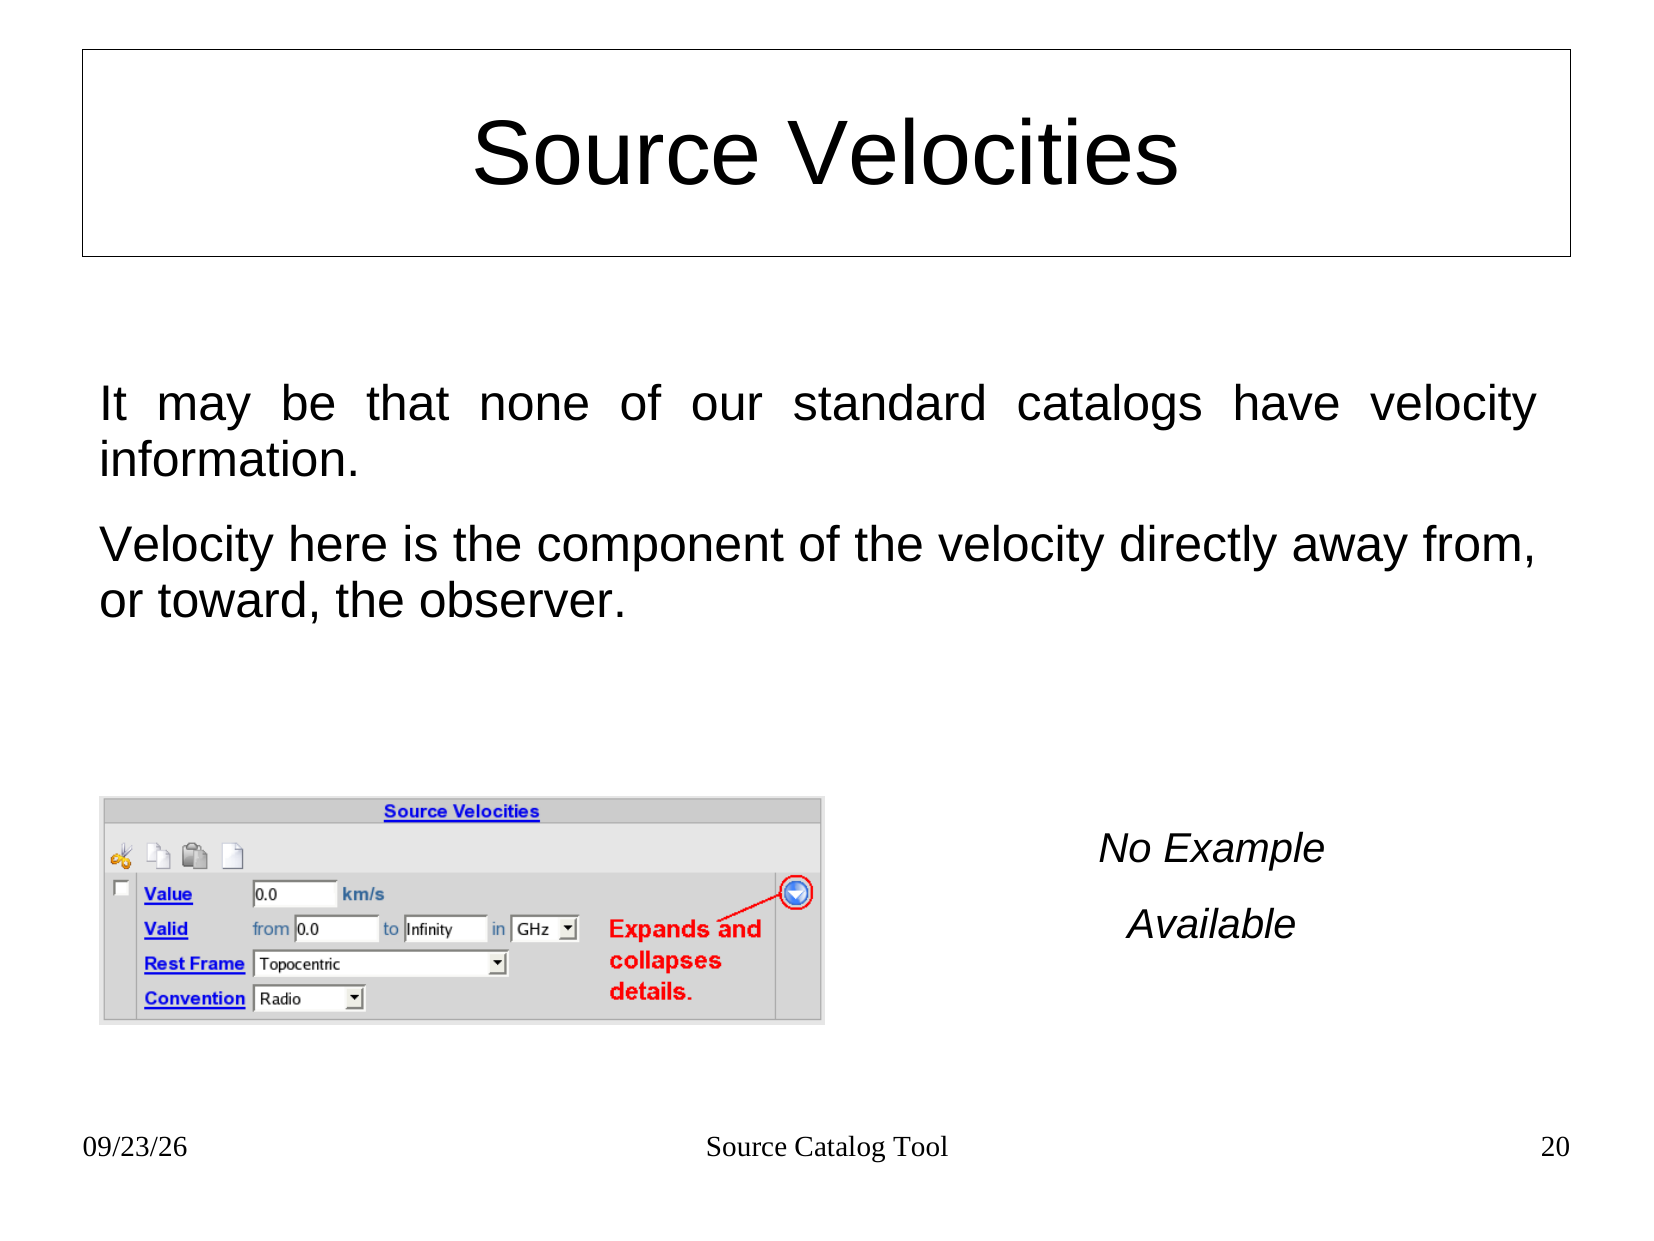

# Source Velocities
It may be that none of our standard catalogs have velocity information.
Velocity here is the component of the velocity directly away from, or toward, the observer.
No Example
Available
Source Catalog Tool
20